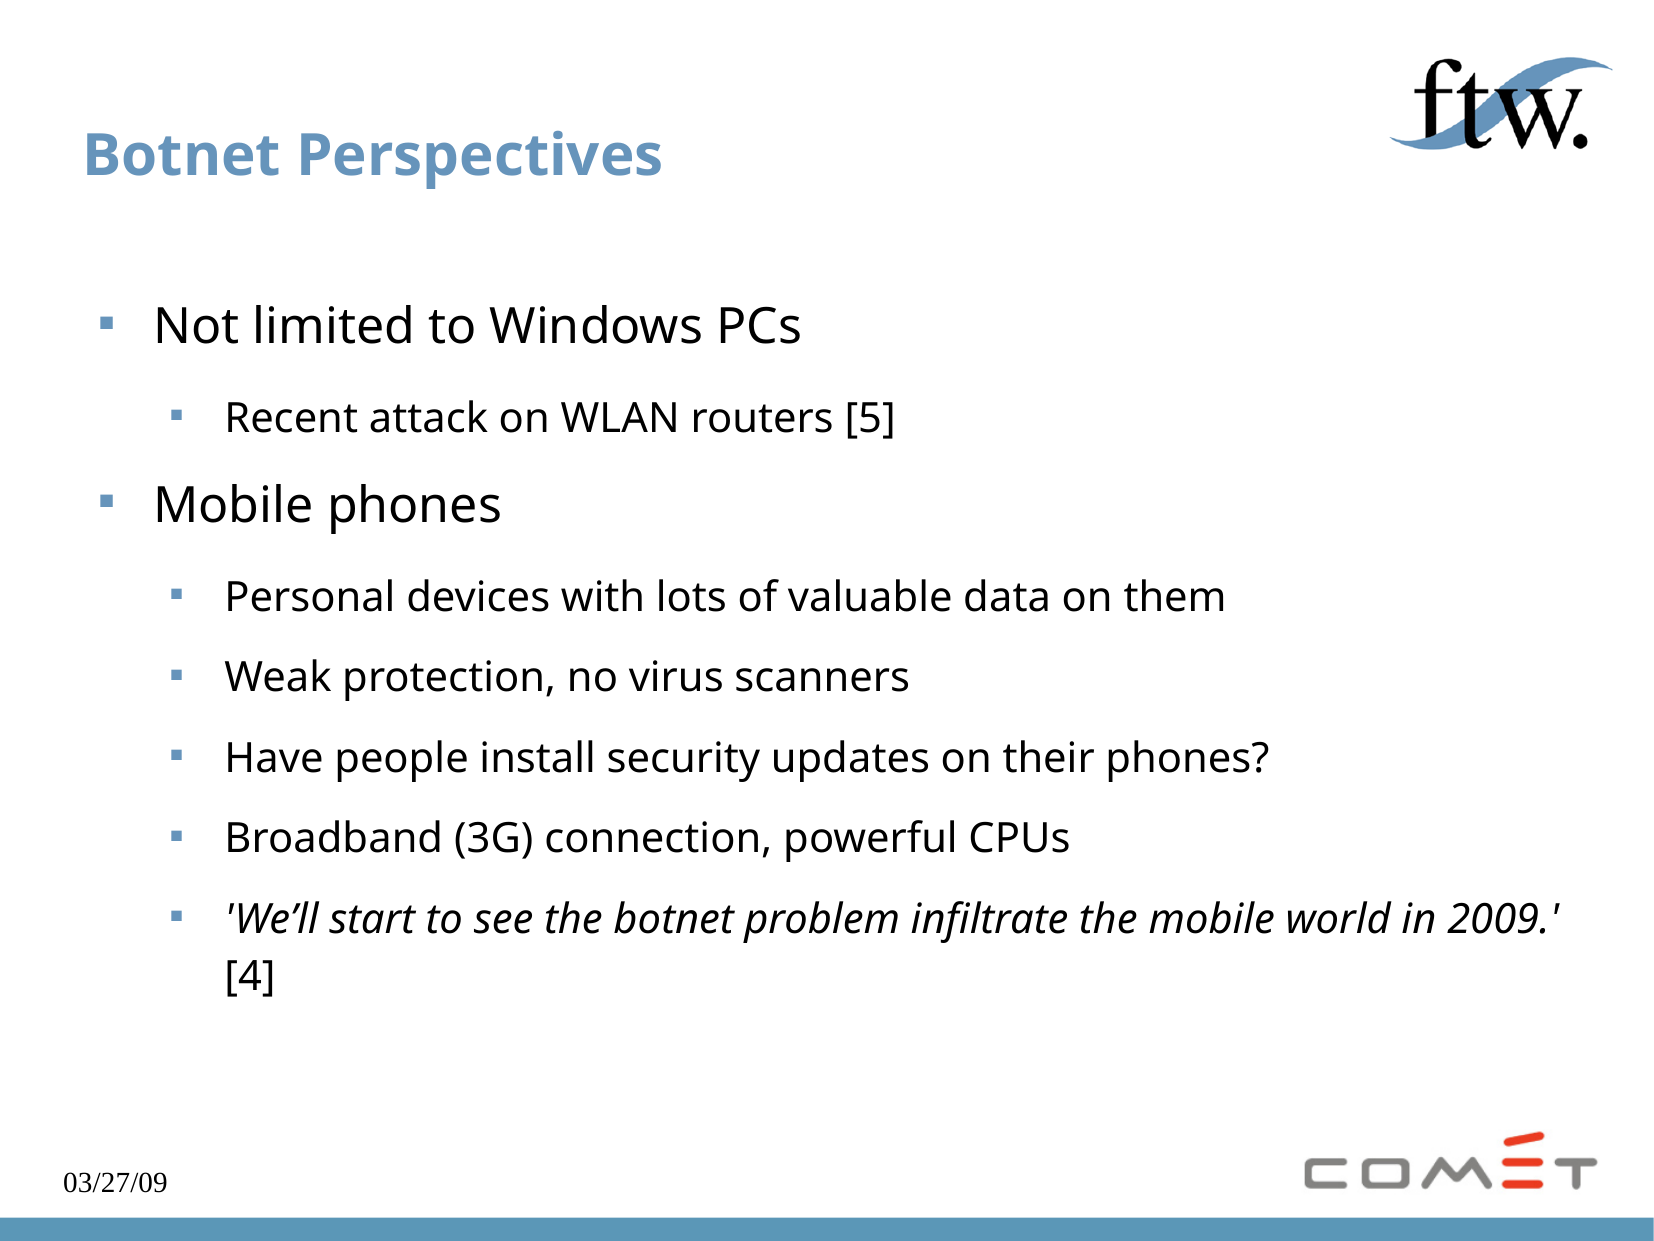

# Botnet Perspectives
Not limited to Windows PCs
Recent attack on WLAN routers [5]
Mobile phones
Personal devices with lots of valuable data on them
Weak protection, no virus scanners
Have people install security updates on their phones?
Broadband (3G) connection, powerful CPUs
'We’ll start to see the botnet problem infiltrate the mobile world in 2009.' [4]